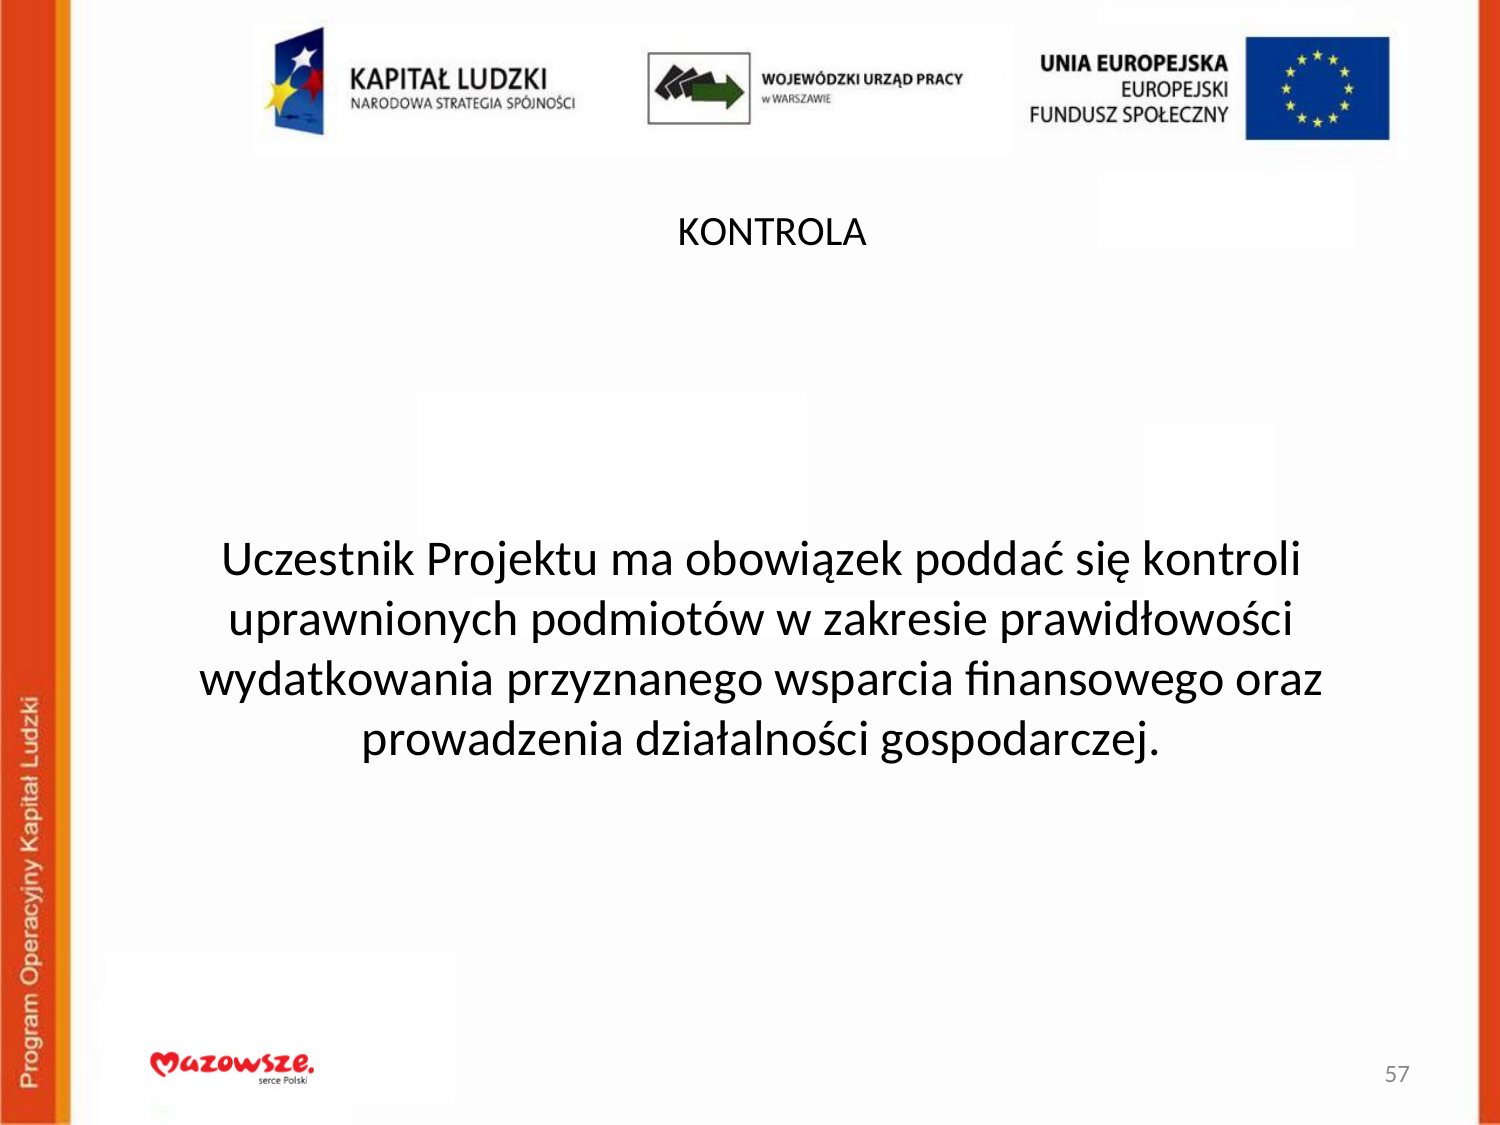

KONTROLA
# Uczestnik Projektu ma obowiązek poddać się kontroli uprawnionych podmiotów w zakresie prawidłowości wydatkowania przyznanego wsparcia finansowego oraz prowadzenia działalności gospodarczej.